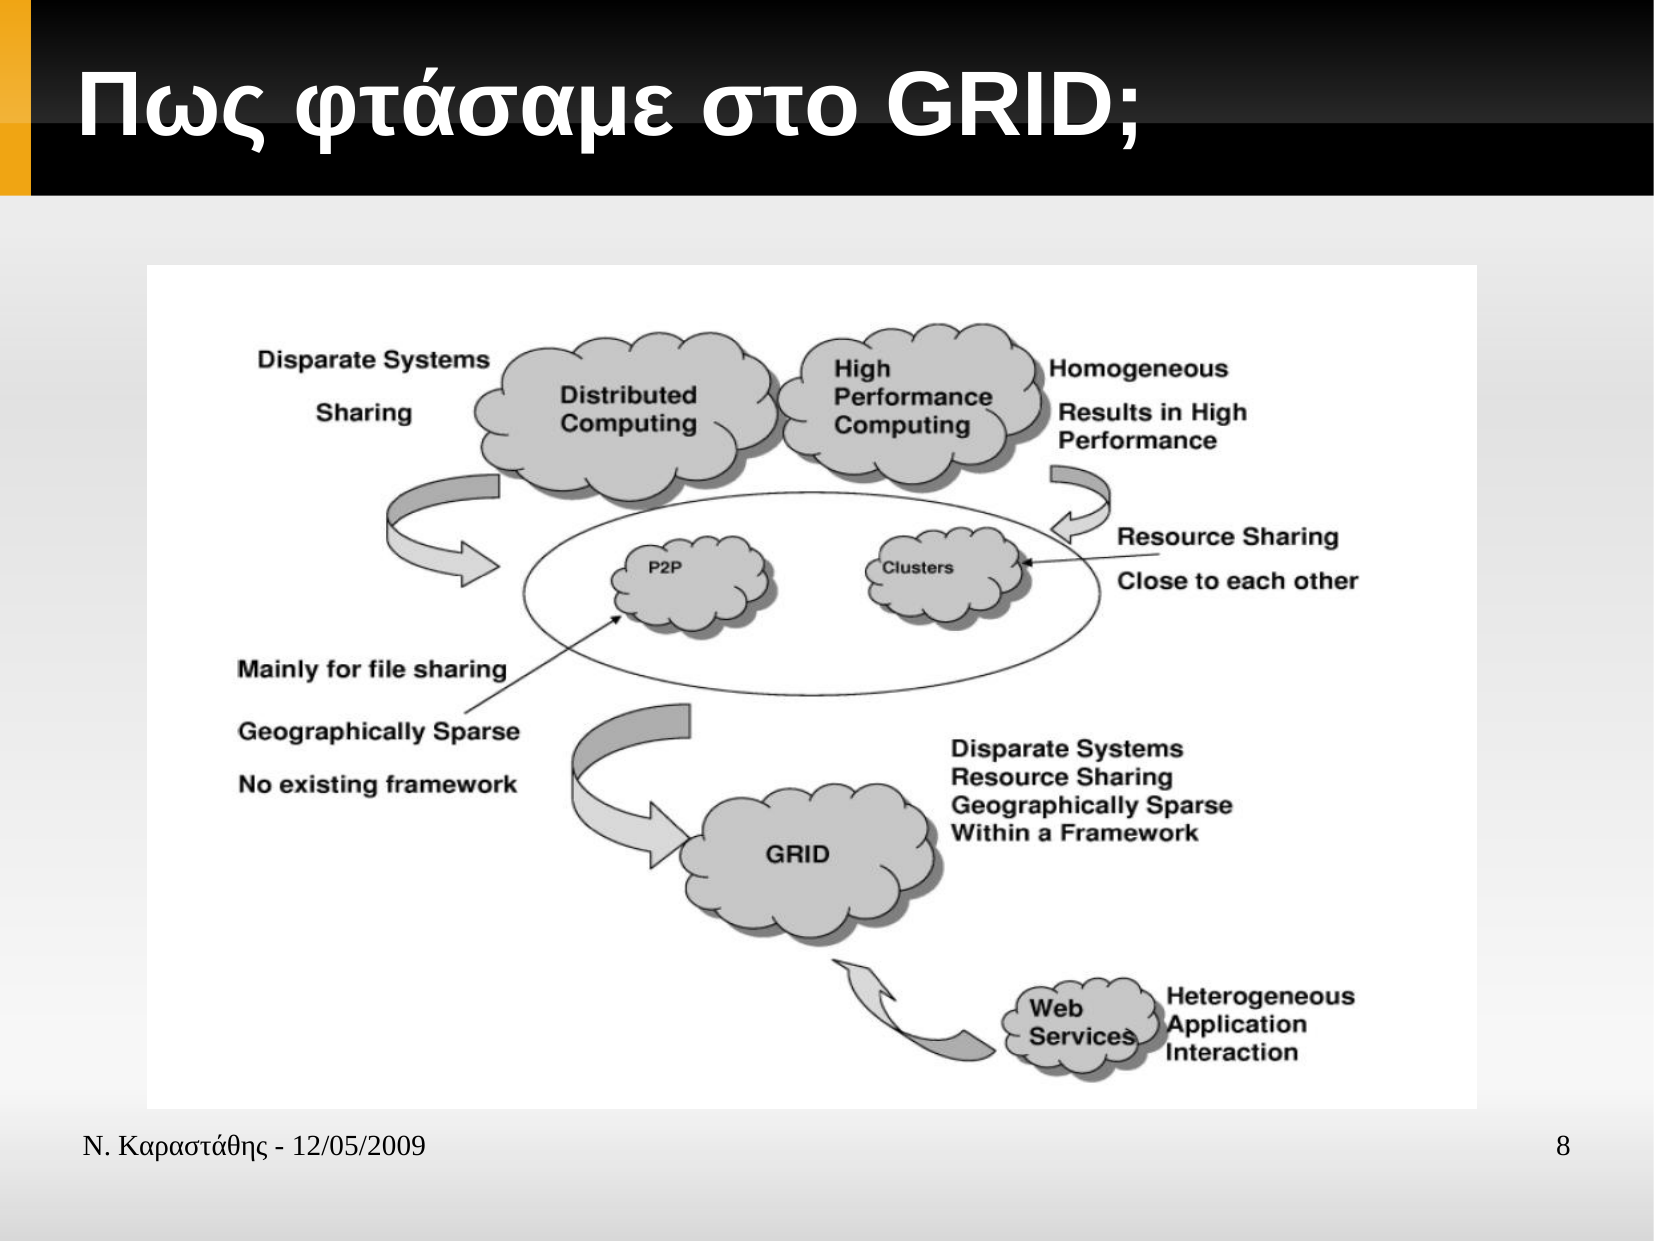

# Πως φτάσαμε στο GRID;
Ν. Καραστάθης - 12/05/2009
8